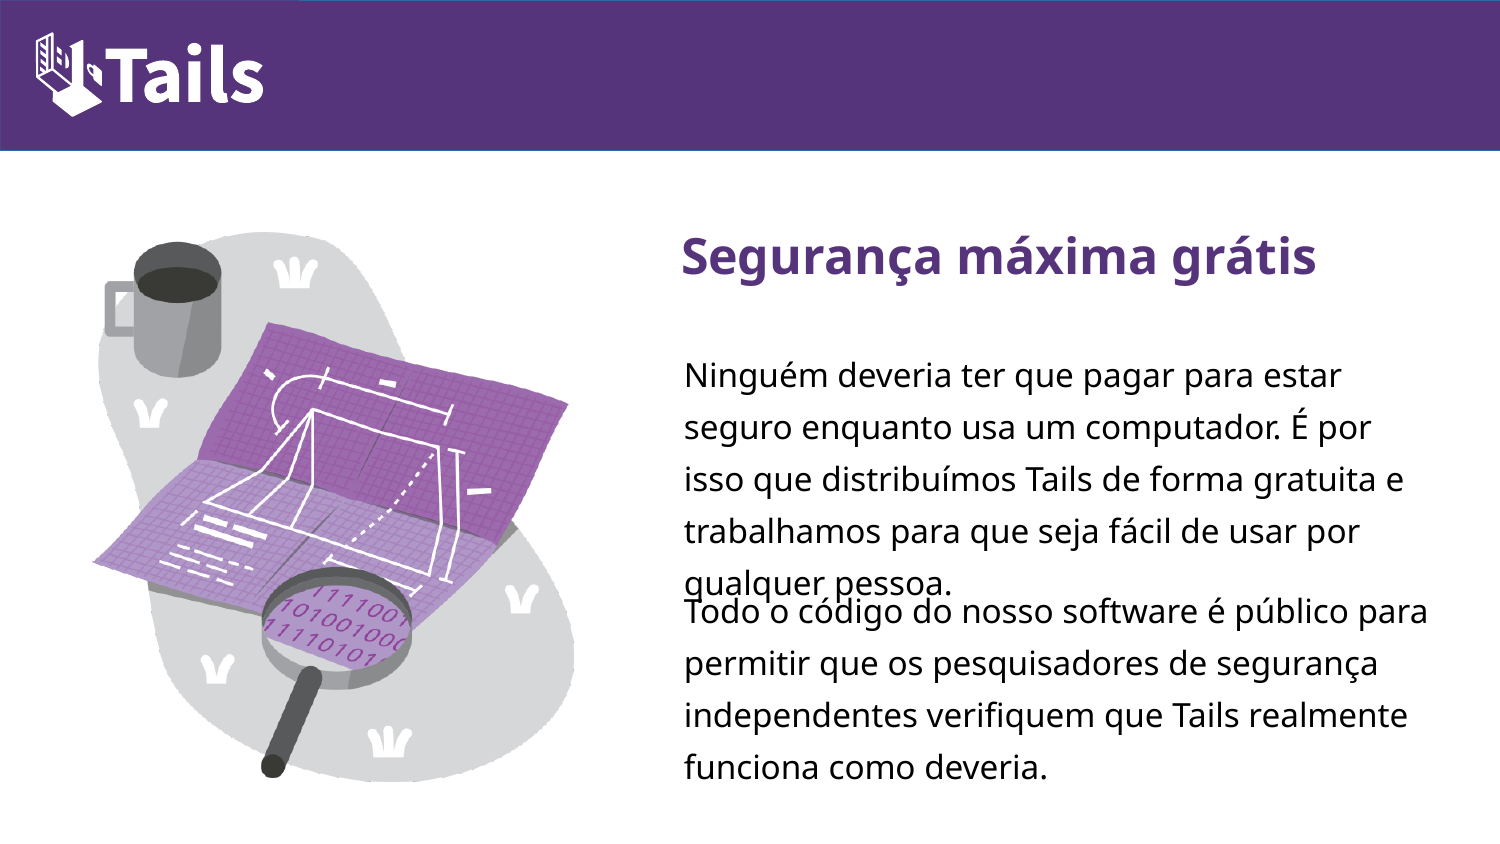

# Segurança máxima grátis
Ninguém deveria ter que pagar para estar seguro enquanto usa um computador. É por isso que distribuímos Tails de forma gratuita e trabalhamos para que seja fácil de usar por qualquer pessoa.
Todo o código do nosso software é público para permitir que os pesquisadores de segurança independentes verifiquem que Tails realmente funciona como deveria.